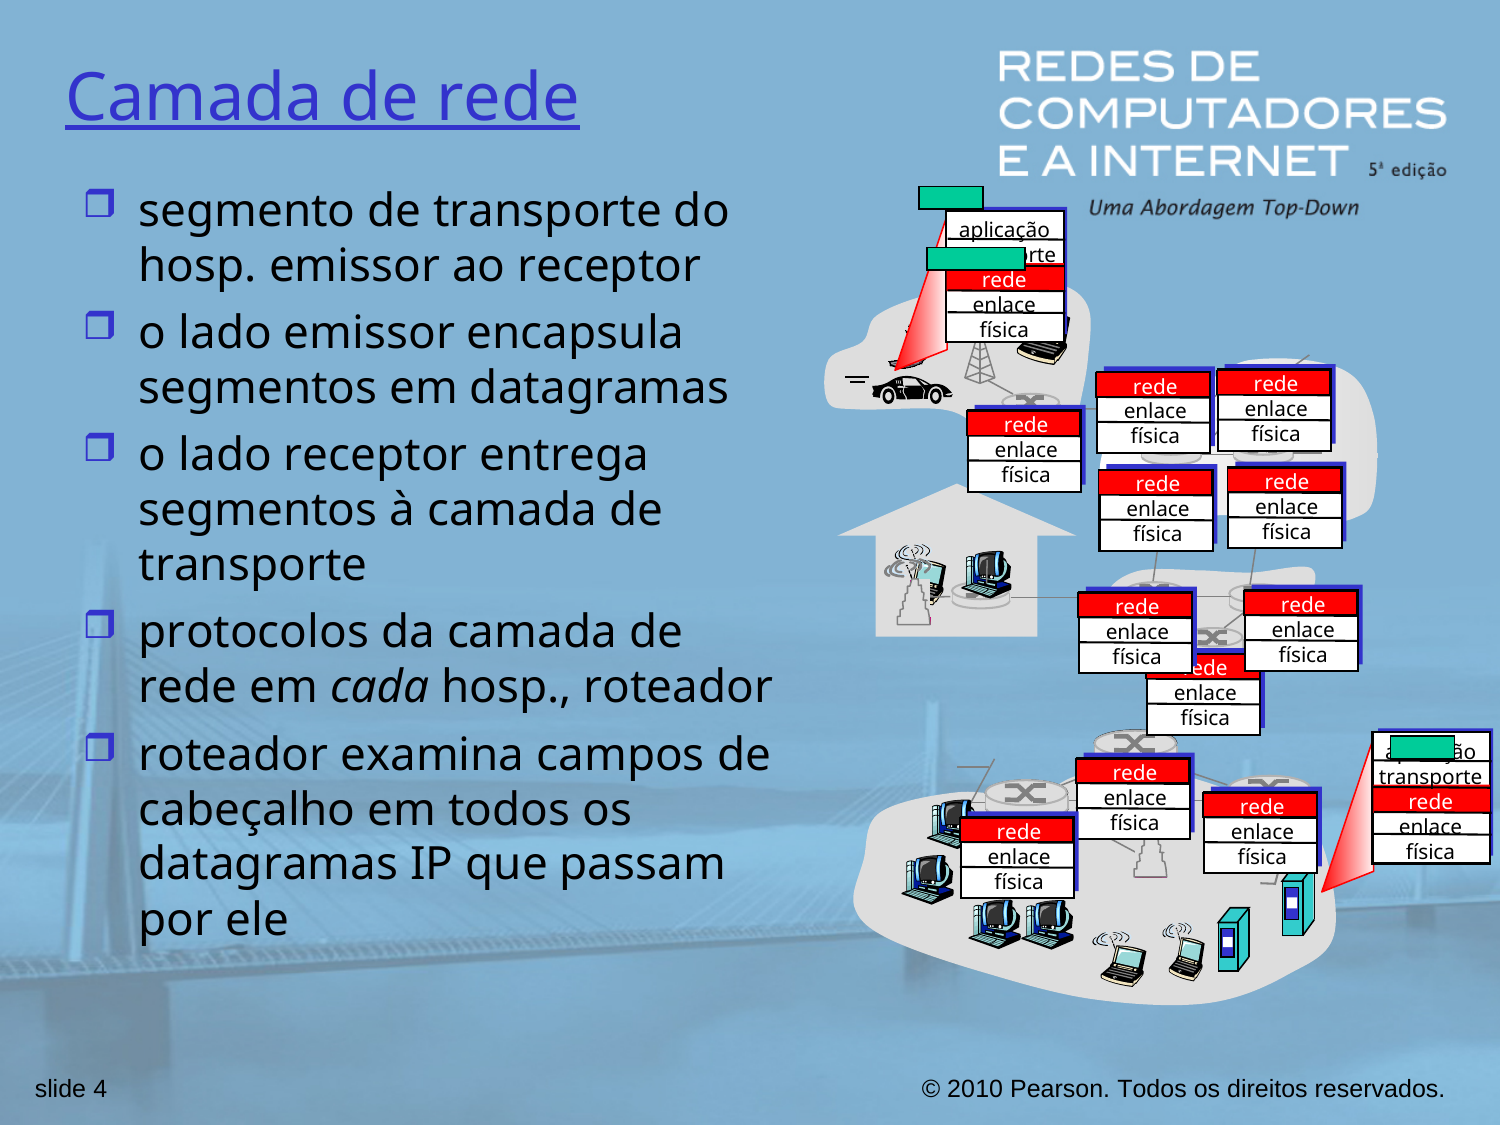

# Camada de rede
segmento de transporte do hosp. emissor ao receptor
o lado emissor encapsula segmentos em datagramas
o lado receptor entrega segmentos à camada de transporte
protocolos da camada de rede em cada hosp., roteador
roteador examina campos de cabeçalho em todos os datagramas IP que passam por ele
aplicação
transporte
rede
enlace
física
rede
enlace
física
rede
enlace
física
rede
enlace
física
rede
enlace
física
rede
enlace
física
rede
enlace
física
rede
enlace
física
rede
enlace
física
rede
enlace
física
rede
enlace
física
rede
enlace
física
aplicação
transporte
rede
enlace
física